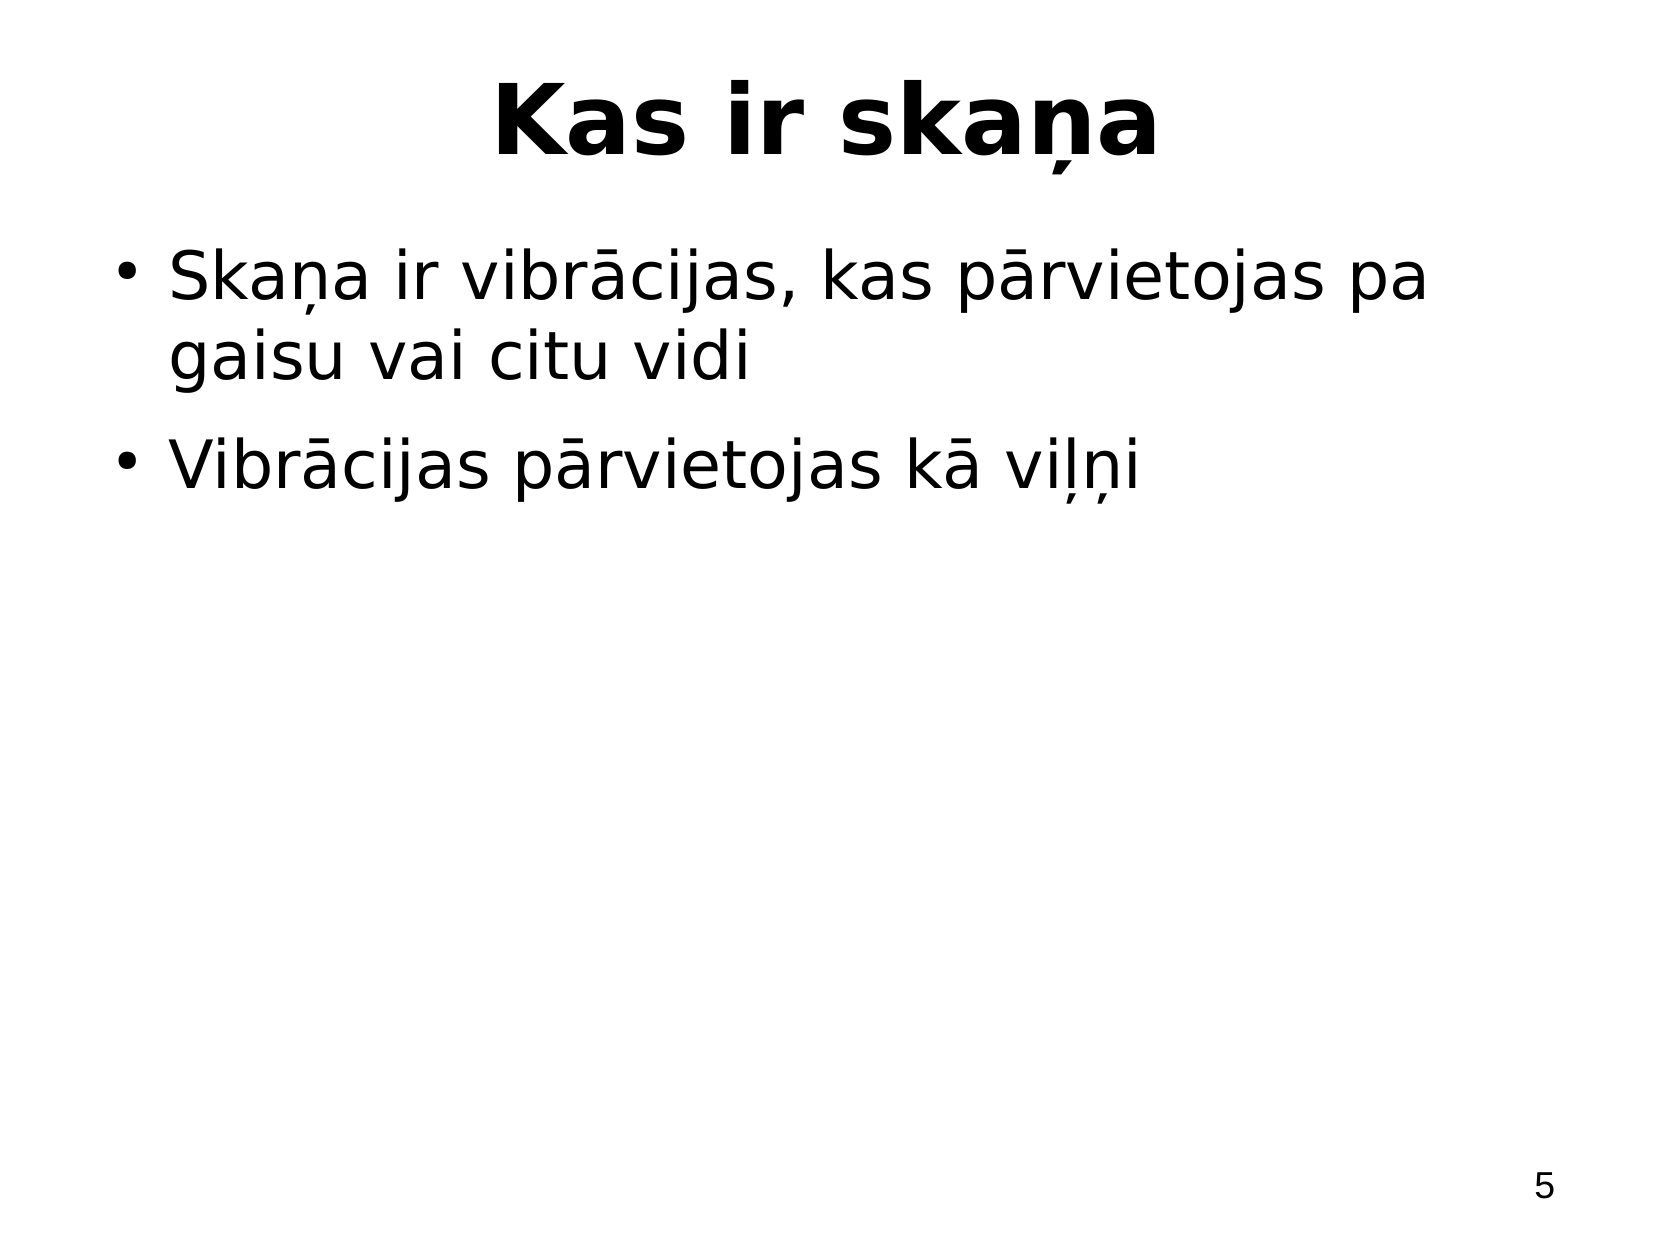

# Kas ir skaņa
Skaņa ir vibrācijas, kas pārvietojas pa gaisu vai citu vidi
Vibrācijas pārvietojas kā viļņi